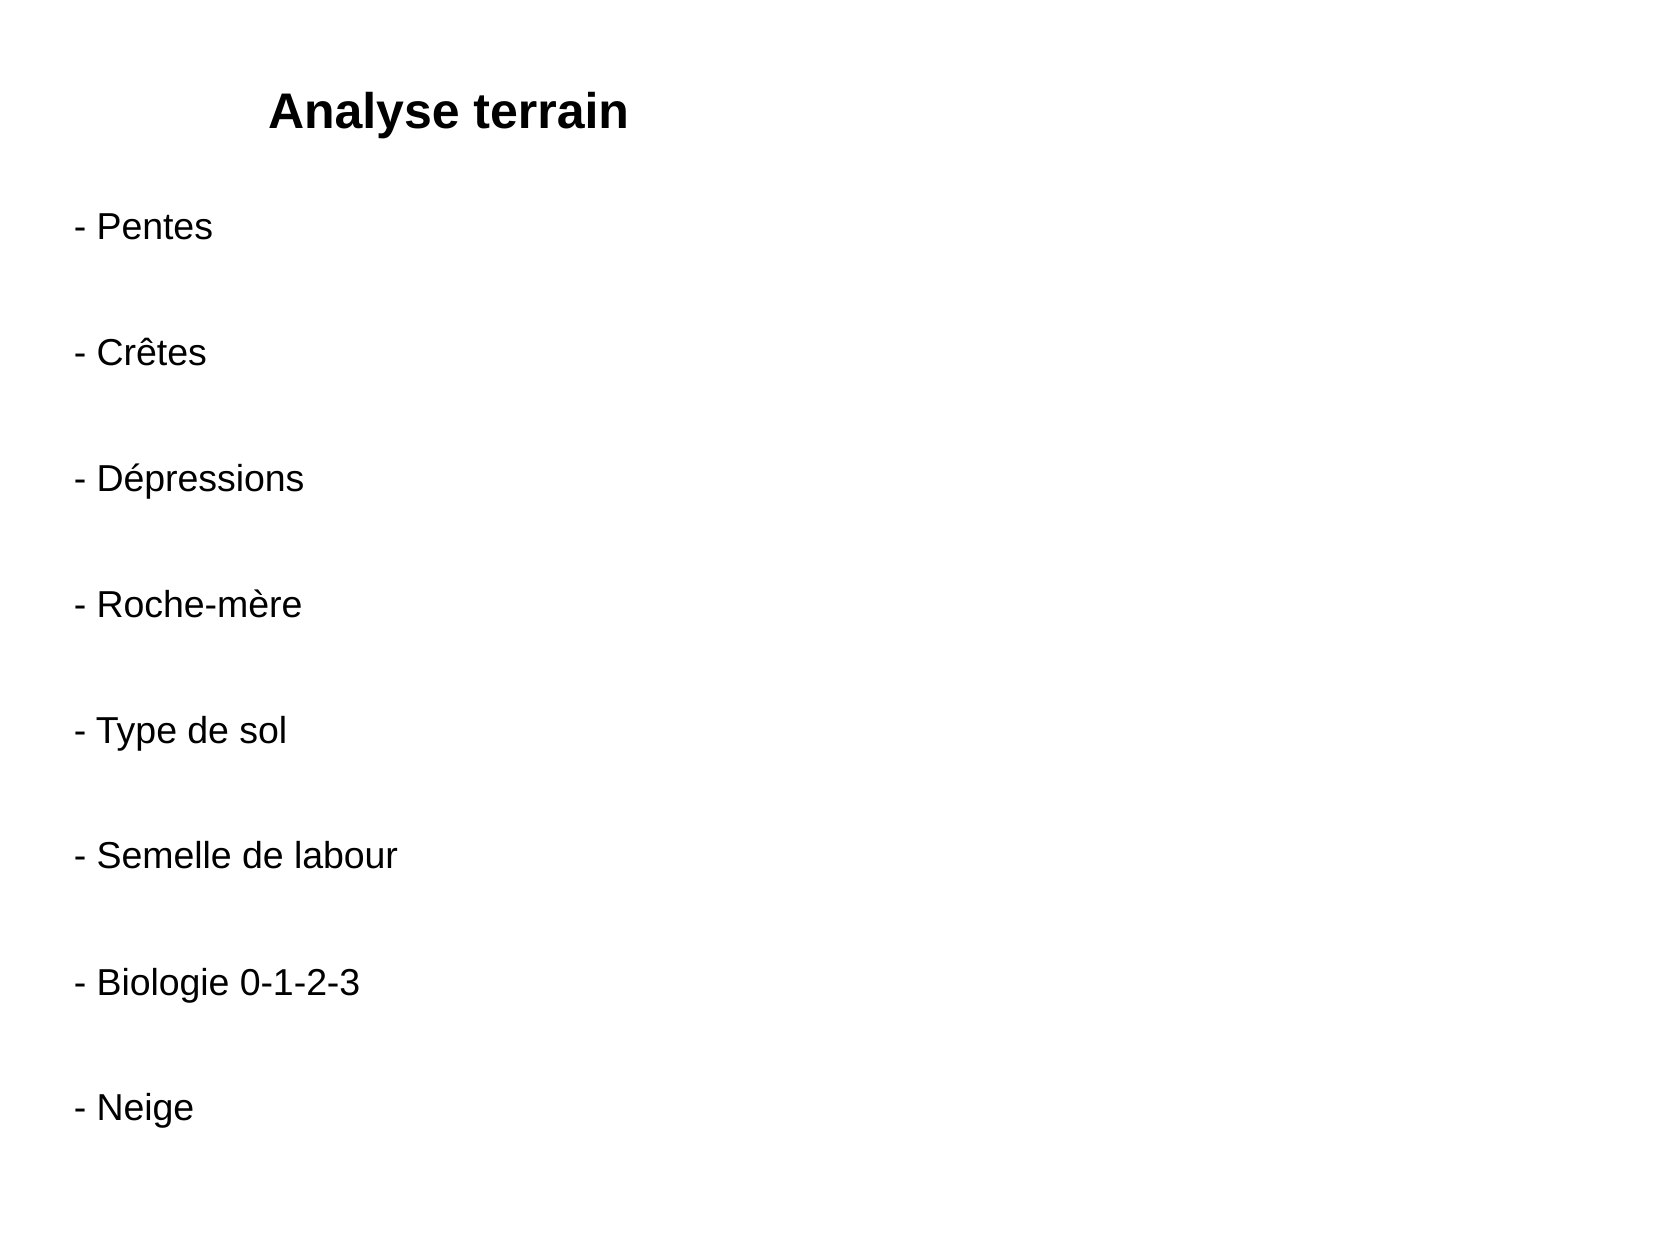

# Analyse terrain
- Pentes
- Crêtes
- Dépressions
- Roche-mère
- Type de sol
- Semelle de labour
- Biologie 0-1-2-3
- Neige